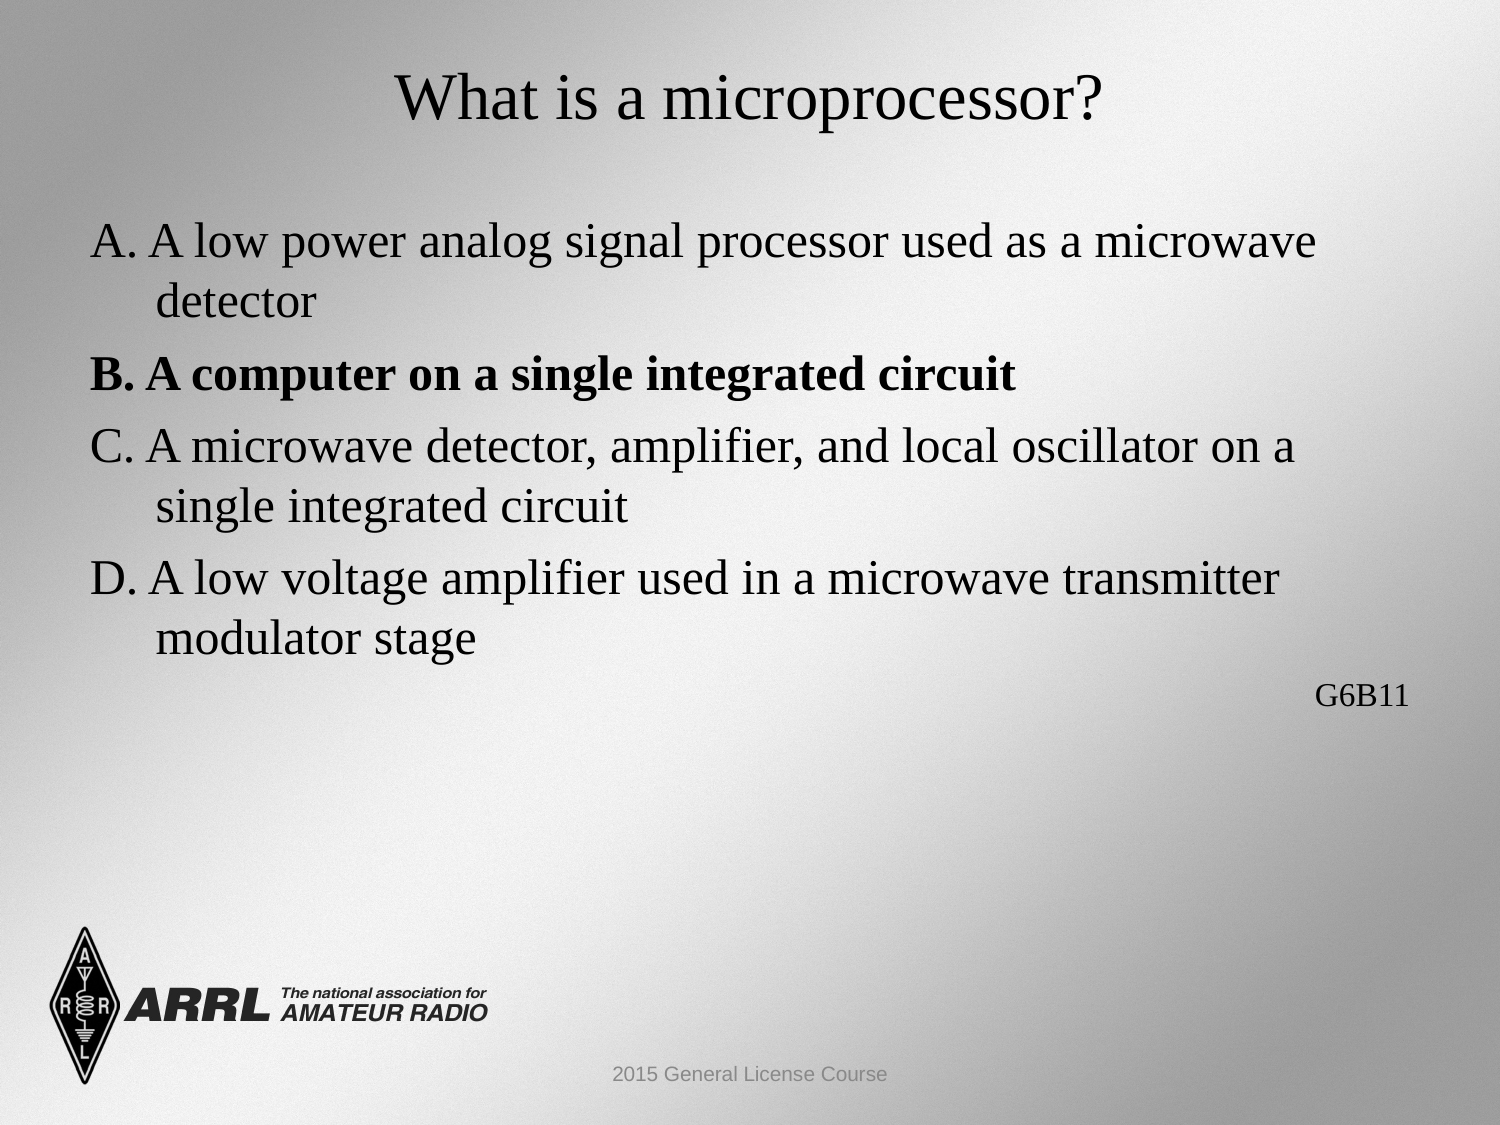

# What is a microprocessor?
A. A low power analog signal processor used as a microwave detector
B. A computer on a single integrated circuit
C. A microwave detector, amplifier, and local oscillator on a single integrated circuit
D. A low voltage amplifier used in a microwave transmitter modulator stage
 G6B11
2015 General License Course